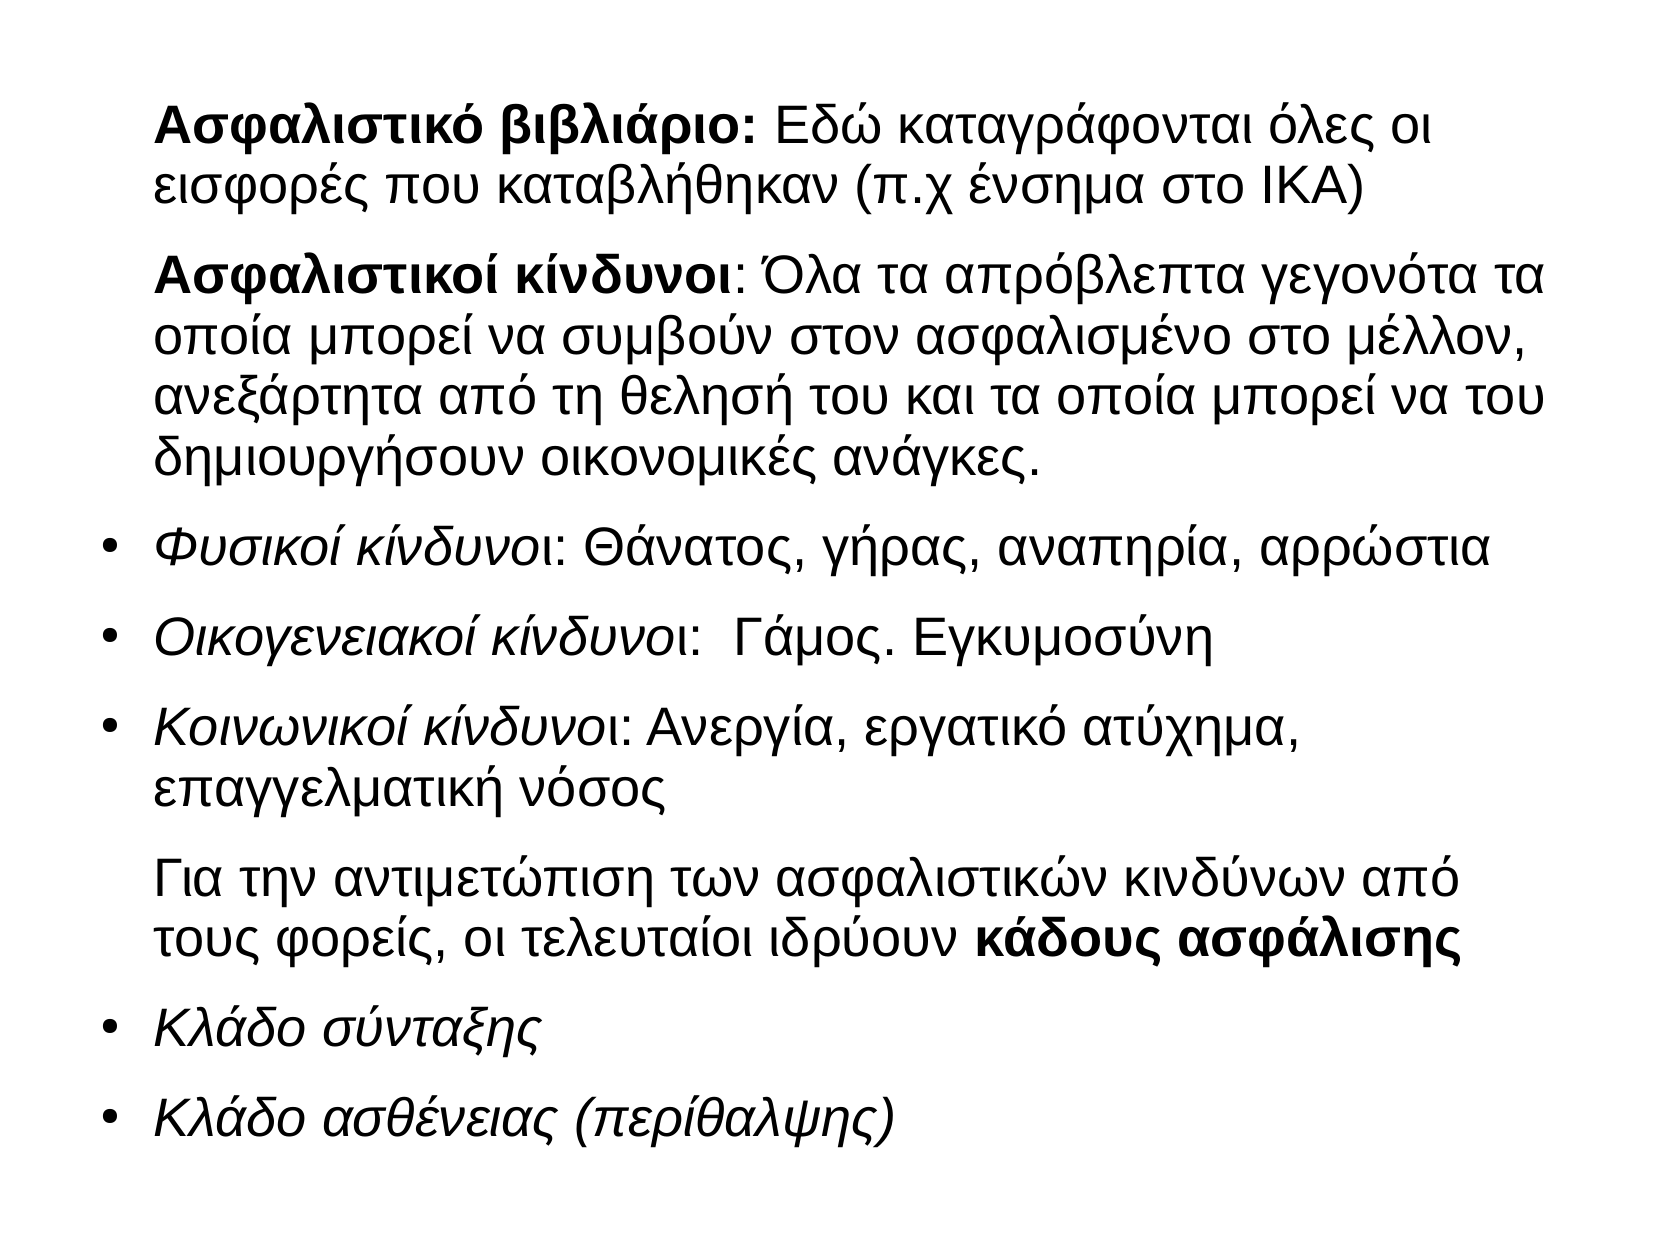

# Ασφαλιστικό βιβλιάριο: Εδώ καταγράφονται όλες οι εισφορές που καταβλήθηκαν (π.χ ένσημα στο ΙΚΑ)
Ασφαλιστικοί κίνδυνοι: Όλα τα απρόβλεπτα γεγονότα τα οποία μπορεί να συμβούν στον ασφαλισμένο στο μέλλον, ανεξάρτητα από τη θελησή του και τα οποία μπορεί να του δημιουργήσουν οικονομικές ανάγκες.
Φυσικοί κίνδυνοι: Θάνατος, γήρας, αναπηρία, αρρώστια
Οικογενειακοί κίνδυνοι: Γάμος. Εγκυμοσύνη
Κοινωνικοί κίνδυνοι: Ανεργία, εργατικό ατύχημα, επαγγελματική νόσος
Για την αντιμετώπιση των ασφαλιστικών κινδύνων από τους φορείς, οι τελευταίοι ιδρύουν κάδους ασφάλισης
Κλάδο σύνταξης
Κλάδο ασθένειας (περίθαλψης)